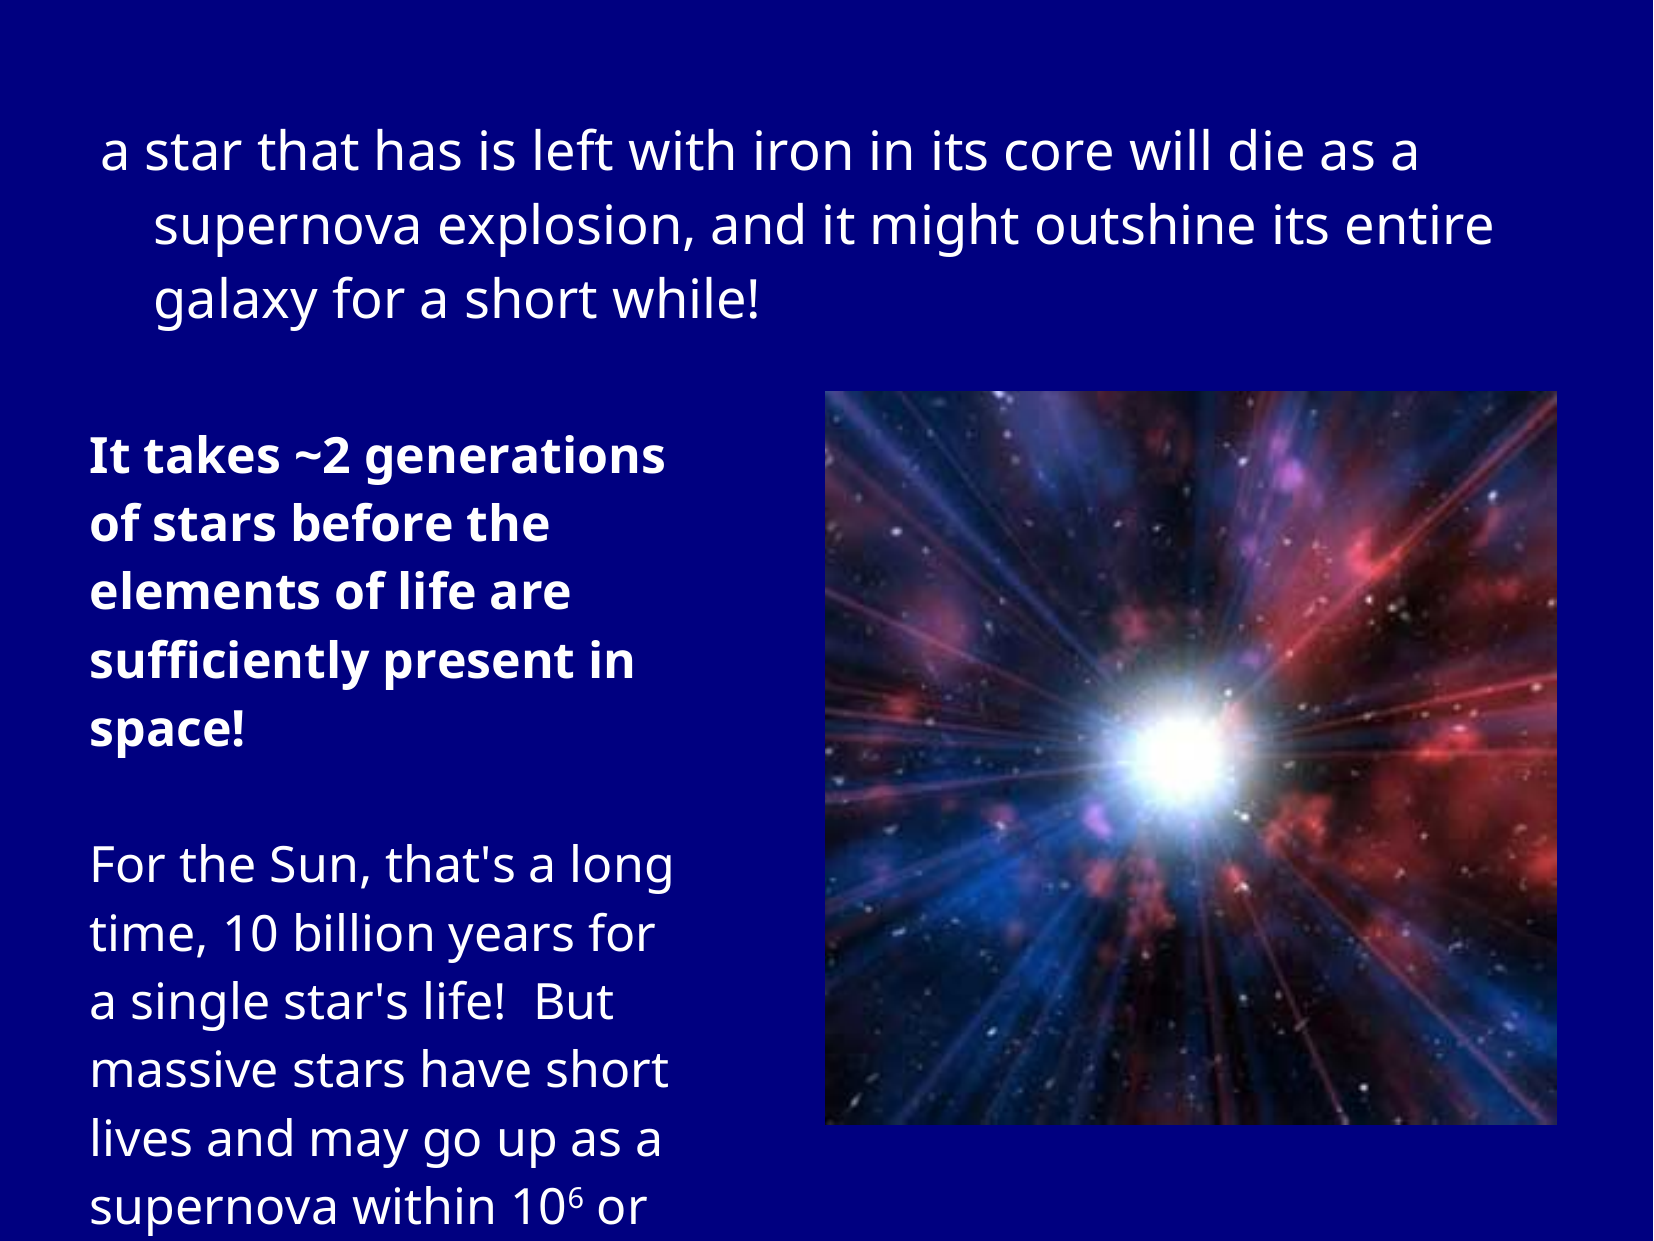

# a star that has is left with iron in its core will die as a supernova explosion, and it might outshine its entire galaxy for a short while!
It takes ~2 generations of stars before the elements of life are sufficiently present in space!
For the Sun, that's a long time, 10 billion years for a single star's life! But massive stars have short lives and may go up as a supernova within 106 or 107 years